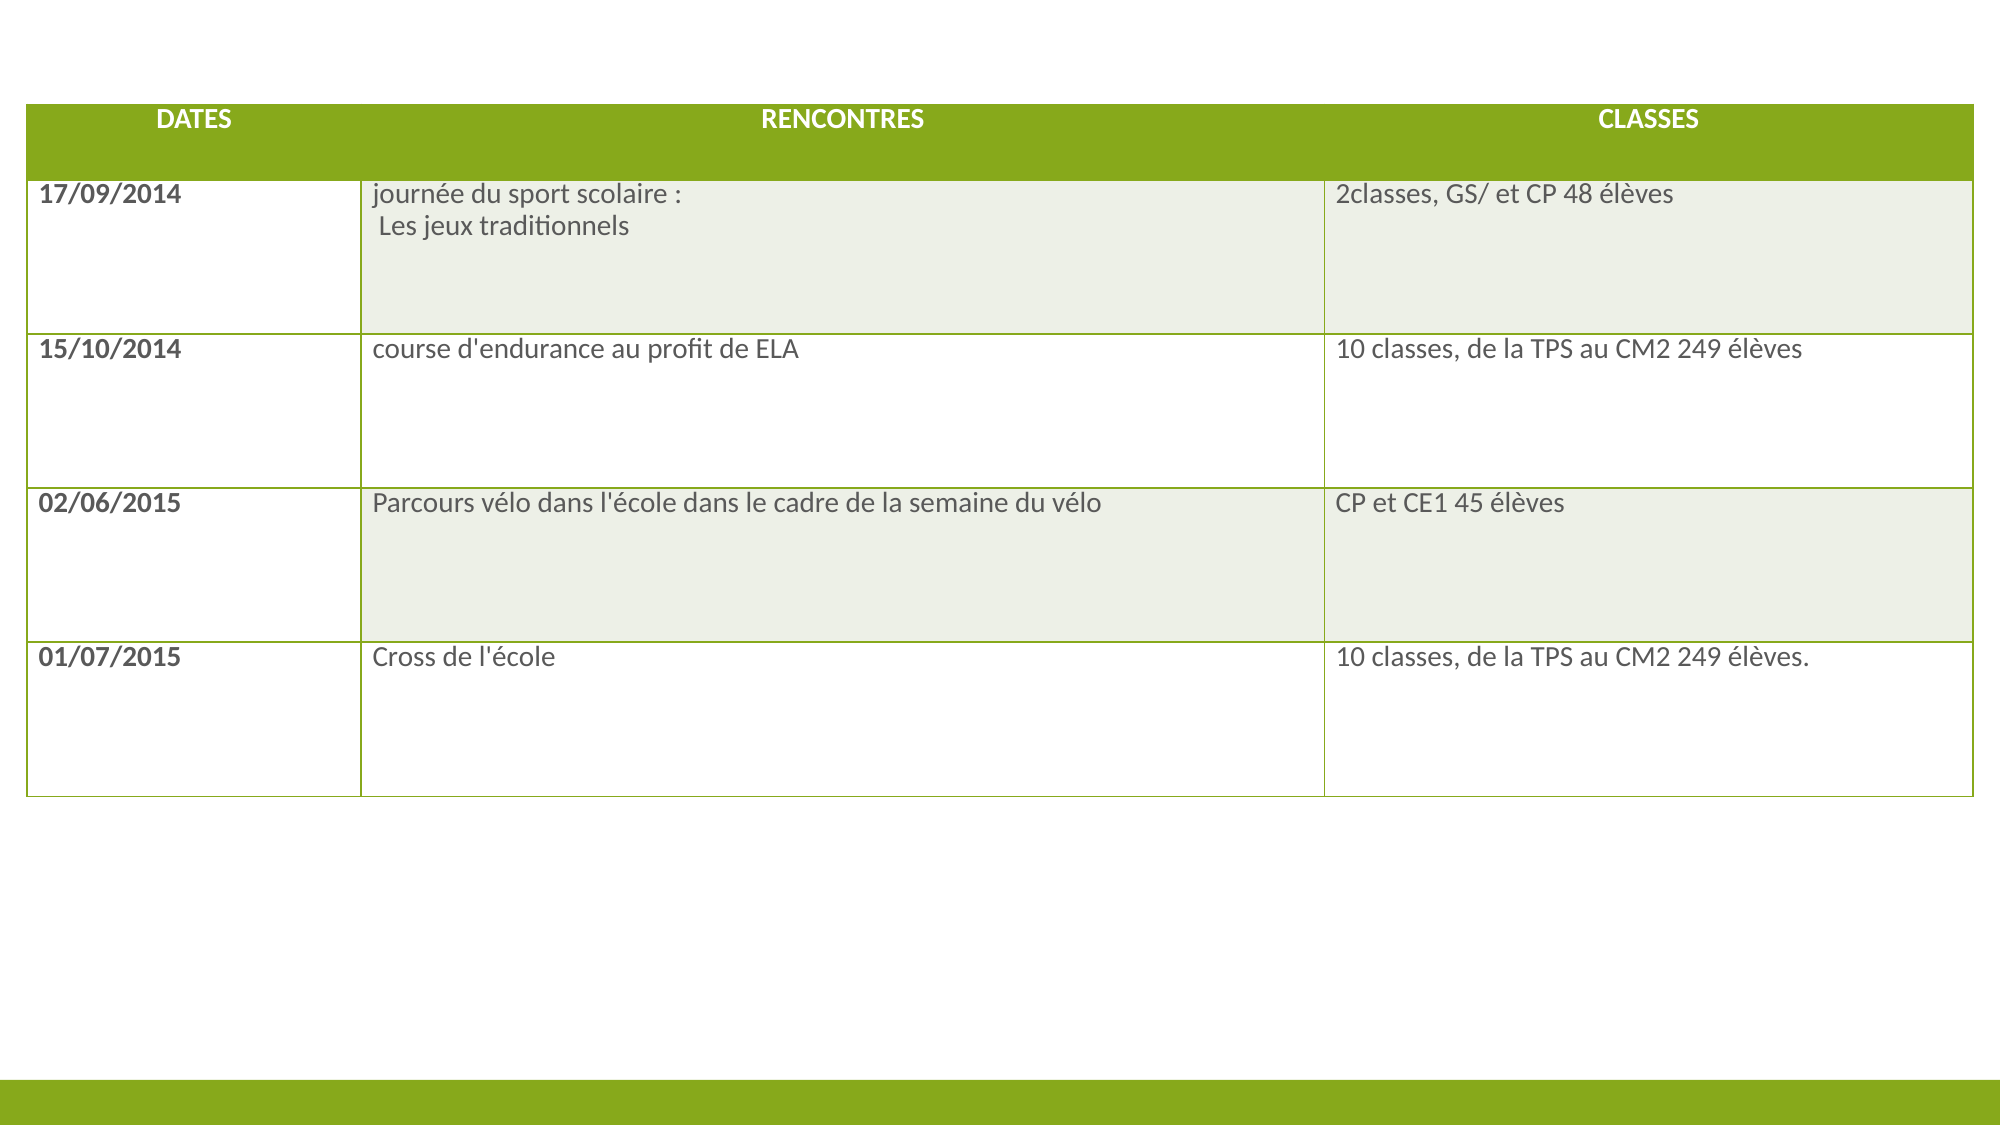

| DATES | RENCONTRES | CLASSES |
| --- | --- | --- |
| 17/09/2014 | journée du sport scolaire : Les jeux traditionnels | 2classes, GS/ et CP 48 élèves |
| 15/10/2014 | course d'endurance au profit de ELA | 10 classes, de la TPS au CM2 249 élèves |
| 02/06/2015 | Parcours vélo dans l'école dans le cadre de la semaine du vélo | CP et CE1 45 élèves |
| 01/07/2015 | Cross de l'école | 10 classes, de la TPS au CM2 249 élèves. |